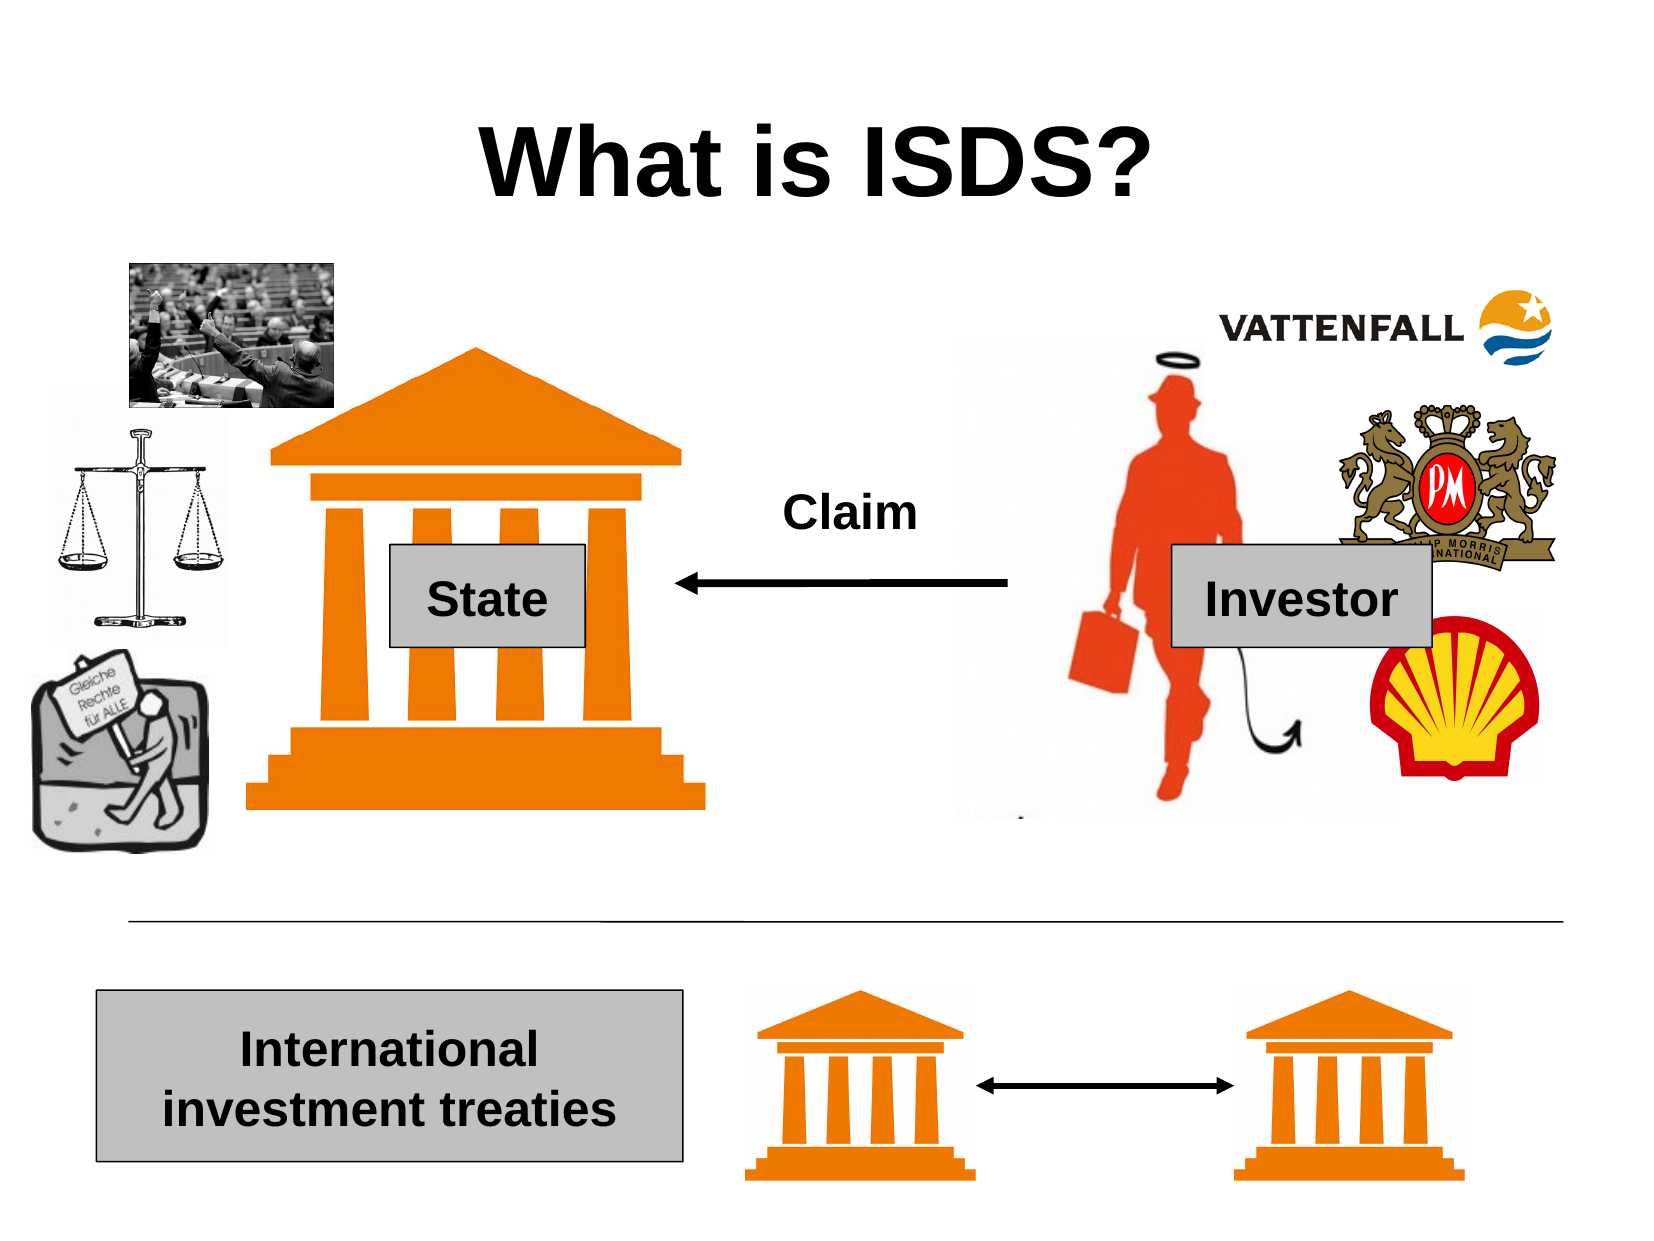

# What is ISDS?
Claim
State
Investor
International
investment treaties